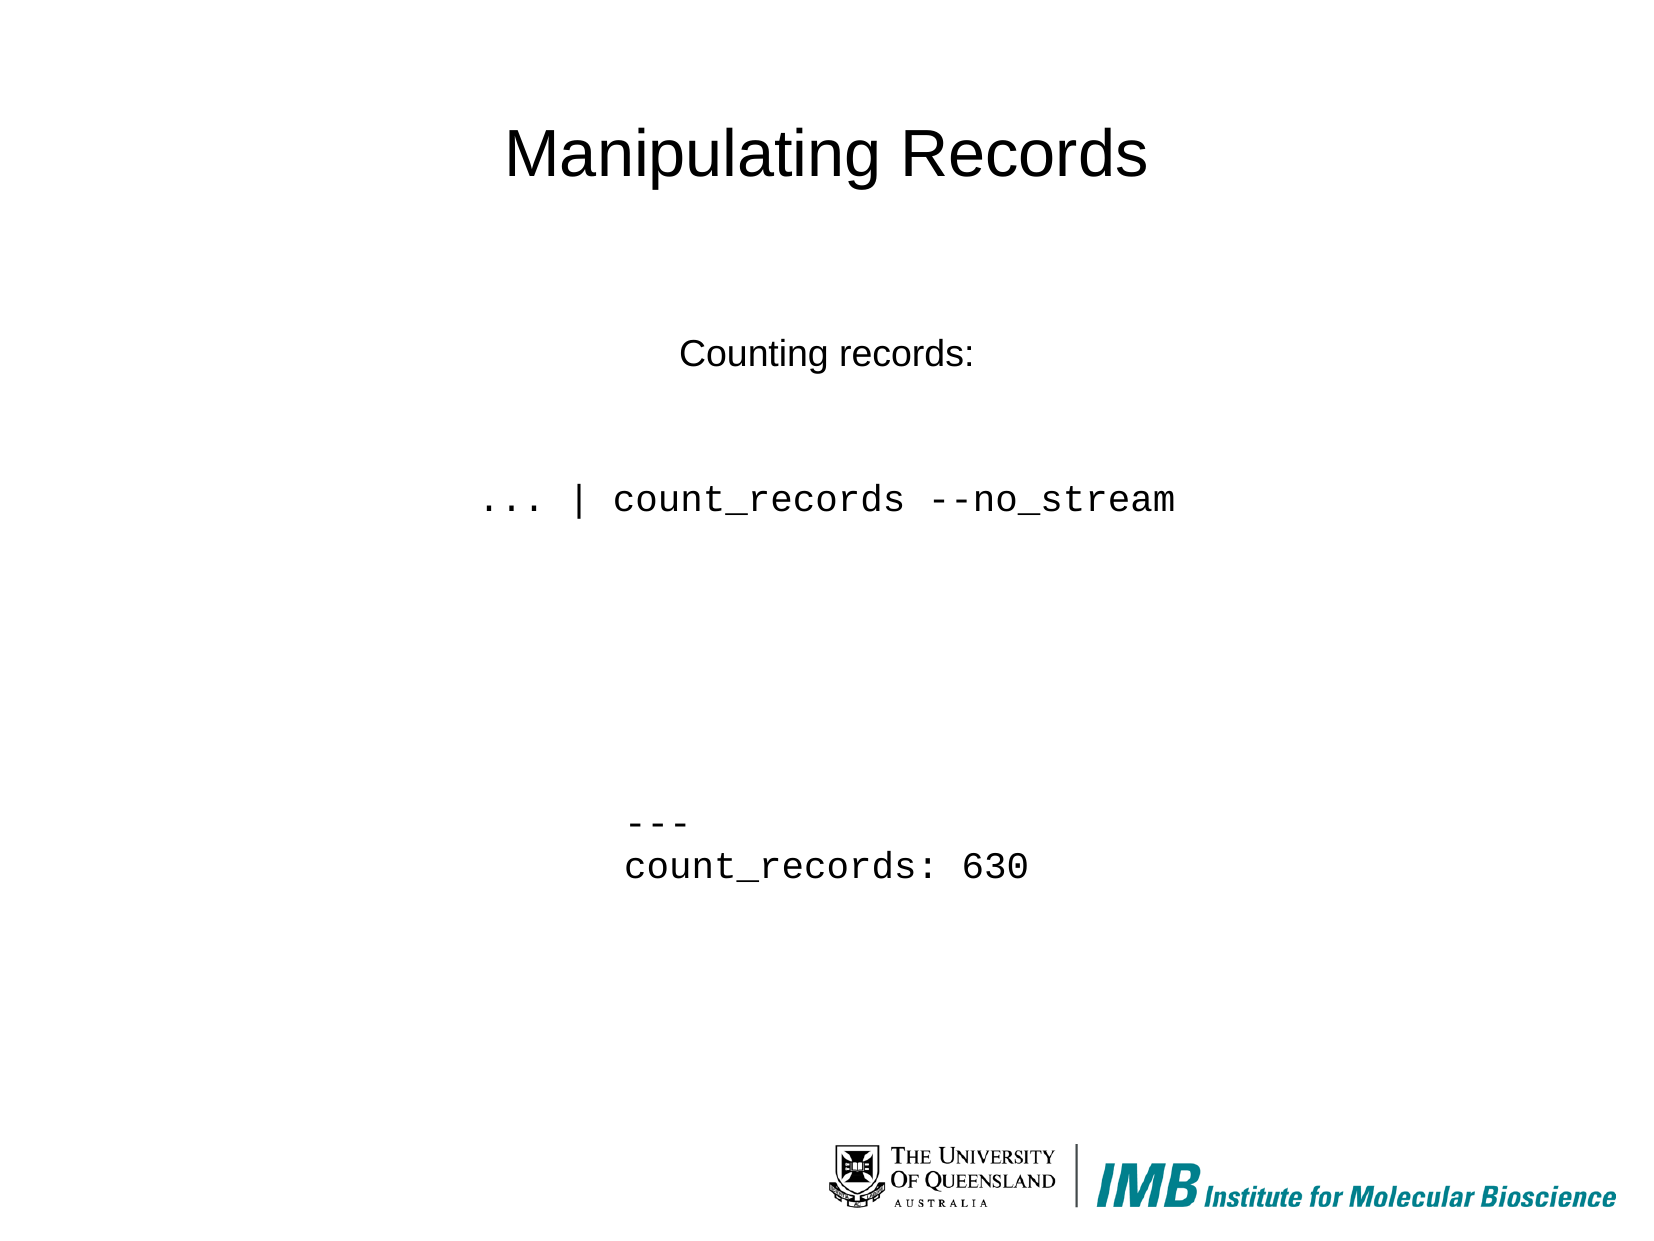

# Manipulating Records
Counting records:
... | count_records --no_stream
---
count_records: 630